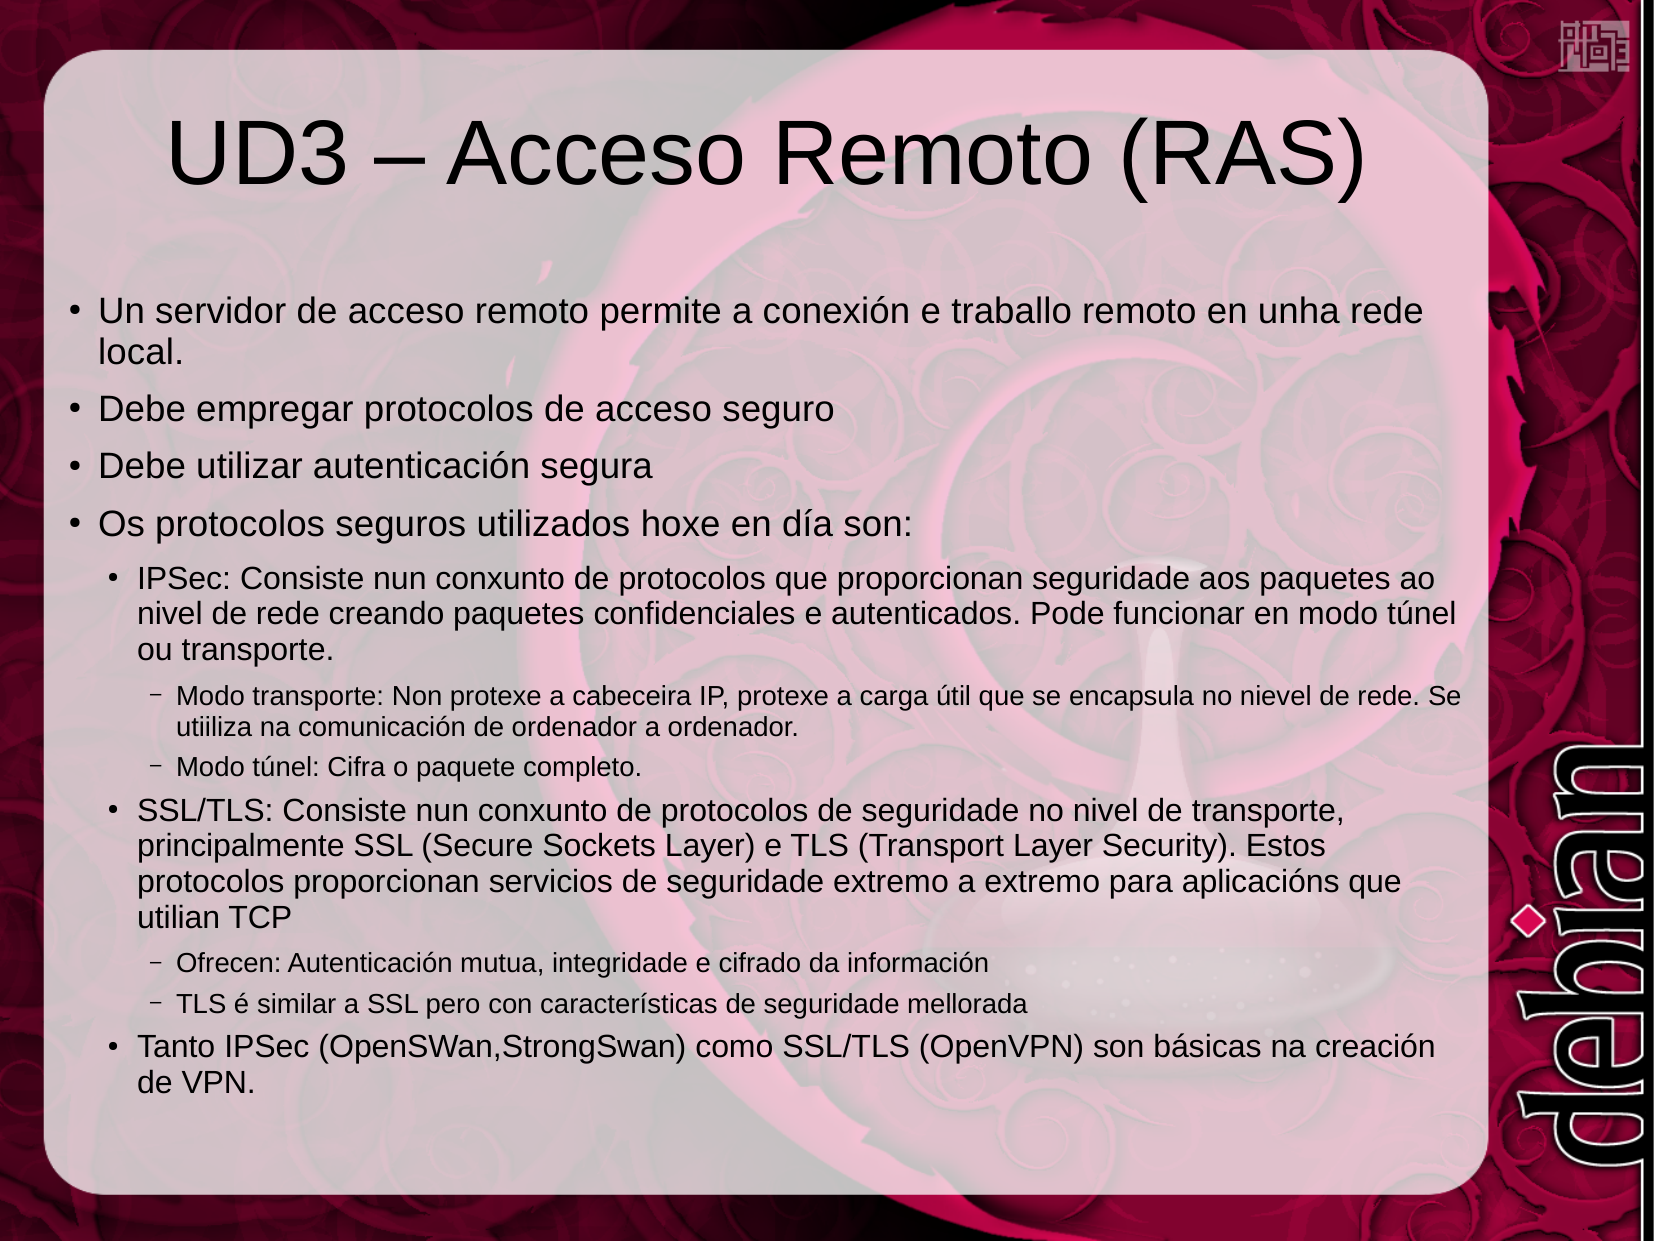

# UD3 – Acceso Remoto (RAS)
Un servidor de acceso remoto permite a conexión e traballo remoto en unha rede local.
Debe empregar protocolos de acceso seguro
Debe utilizar autenticación segura
Os protocolos seguros utilizados hoxe en día son:
IPSec: Consiste nun conxunto de protocolos que proporcionan seguridade aos paquetes ao nivel de rede creando paquetes confidenciales e autenticados. Pode funcionar en modo túnel ou transporte.
Modo transporte: Non protexe a cabeceira IP, protexe a carga útil que se encapsula no nievel de rede. Se utiiliza na comunicación de ordenador a ordenador.
Modo túnel: Cifra o paquete completo.
SSL/TLS: Consiste nun conxunto de protocolos de seguridade no nivel de transporte, principalmente SSL (Secure Sockets Layer) e TLS (Transport Layer Security). Estos protocolos proporcionan servicios de seguridade extremo a extremo para aplicacións que utilian TCP
Ofrecen: Autenticación mutua, integridade e cifrado da información
TLS é similar a SSL pero con características de seguridade mellorada
Tanto IPSec (OpenSWan,StrongSwan) como SSL/TLS (OpenVPN) son básicas na creación de VPN.